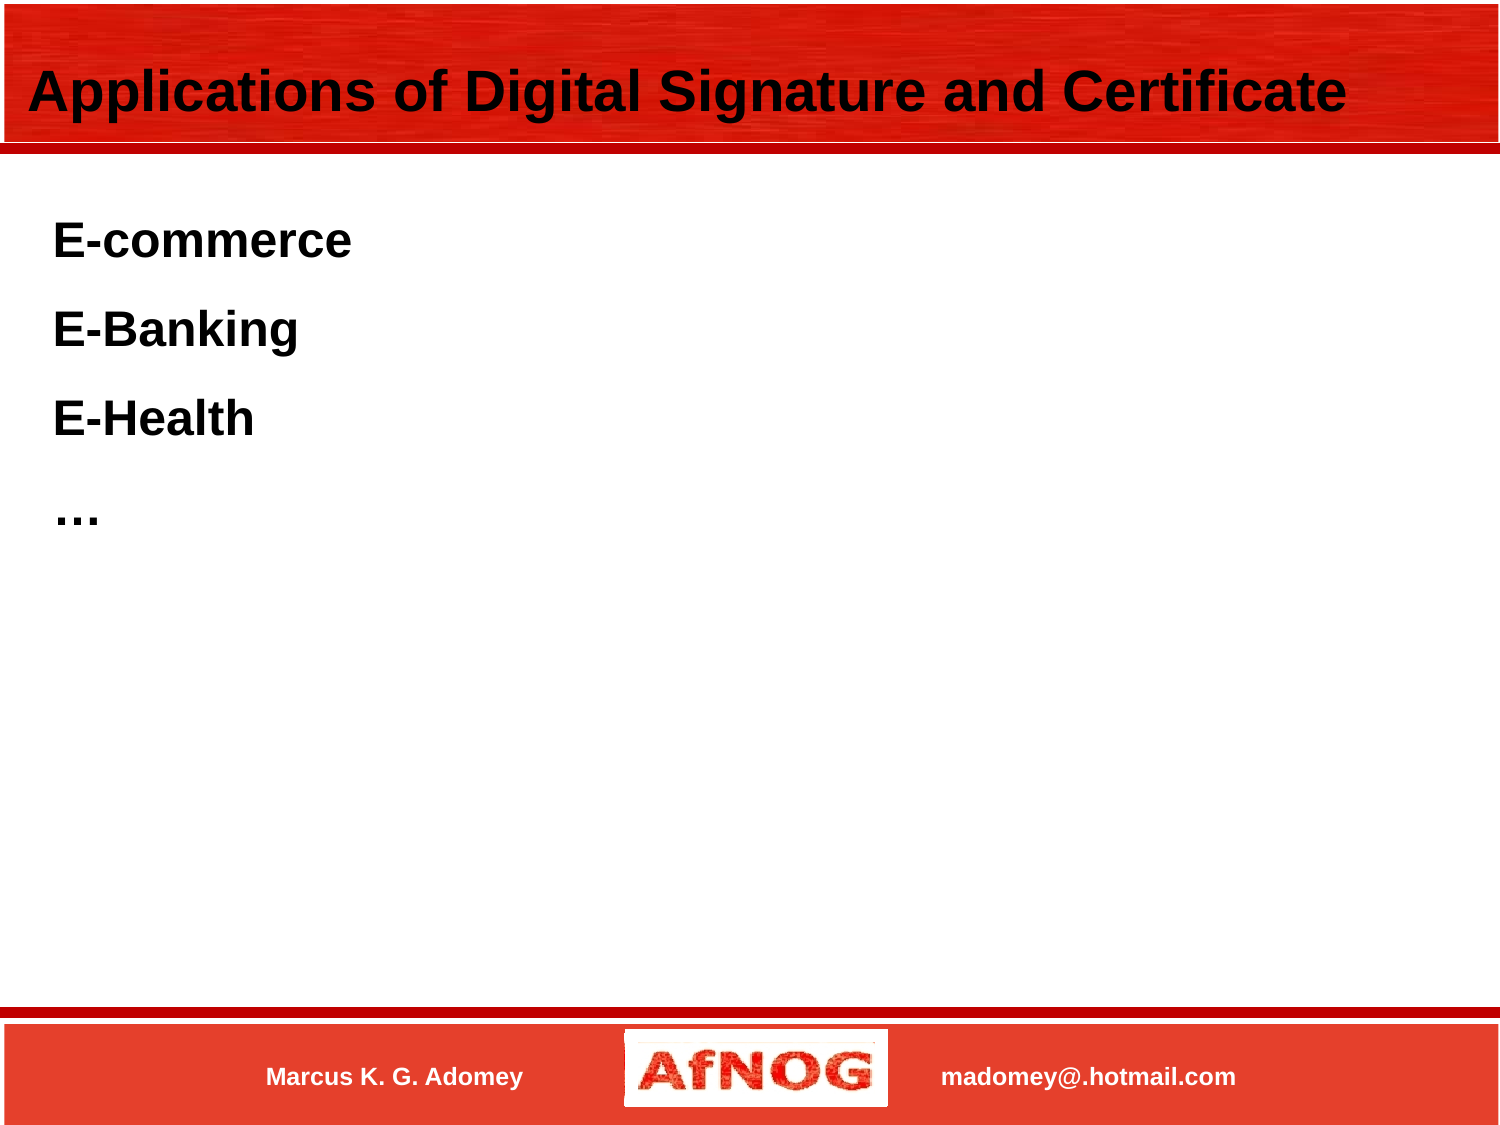

Applications of Digital Signature and Certificate
E-commerce
E-Banking
E-Health
…